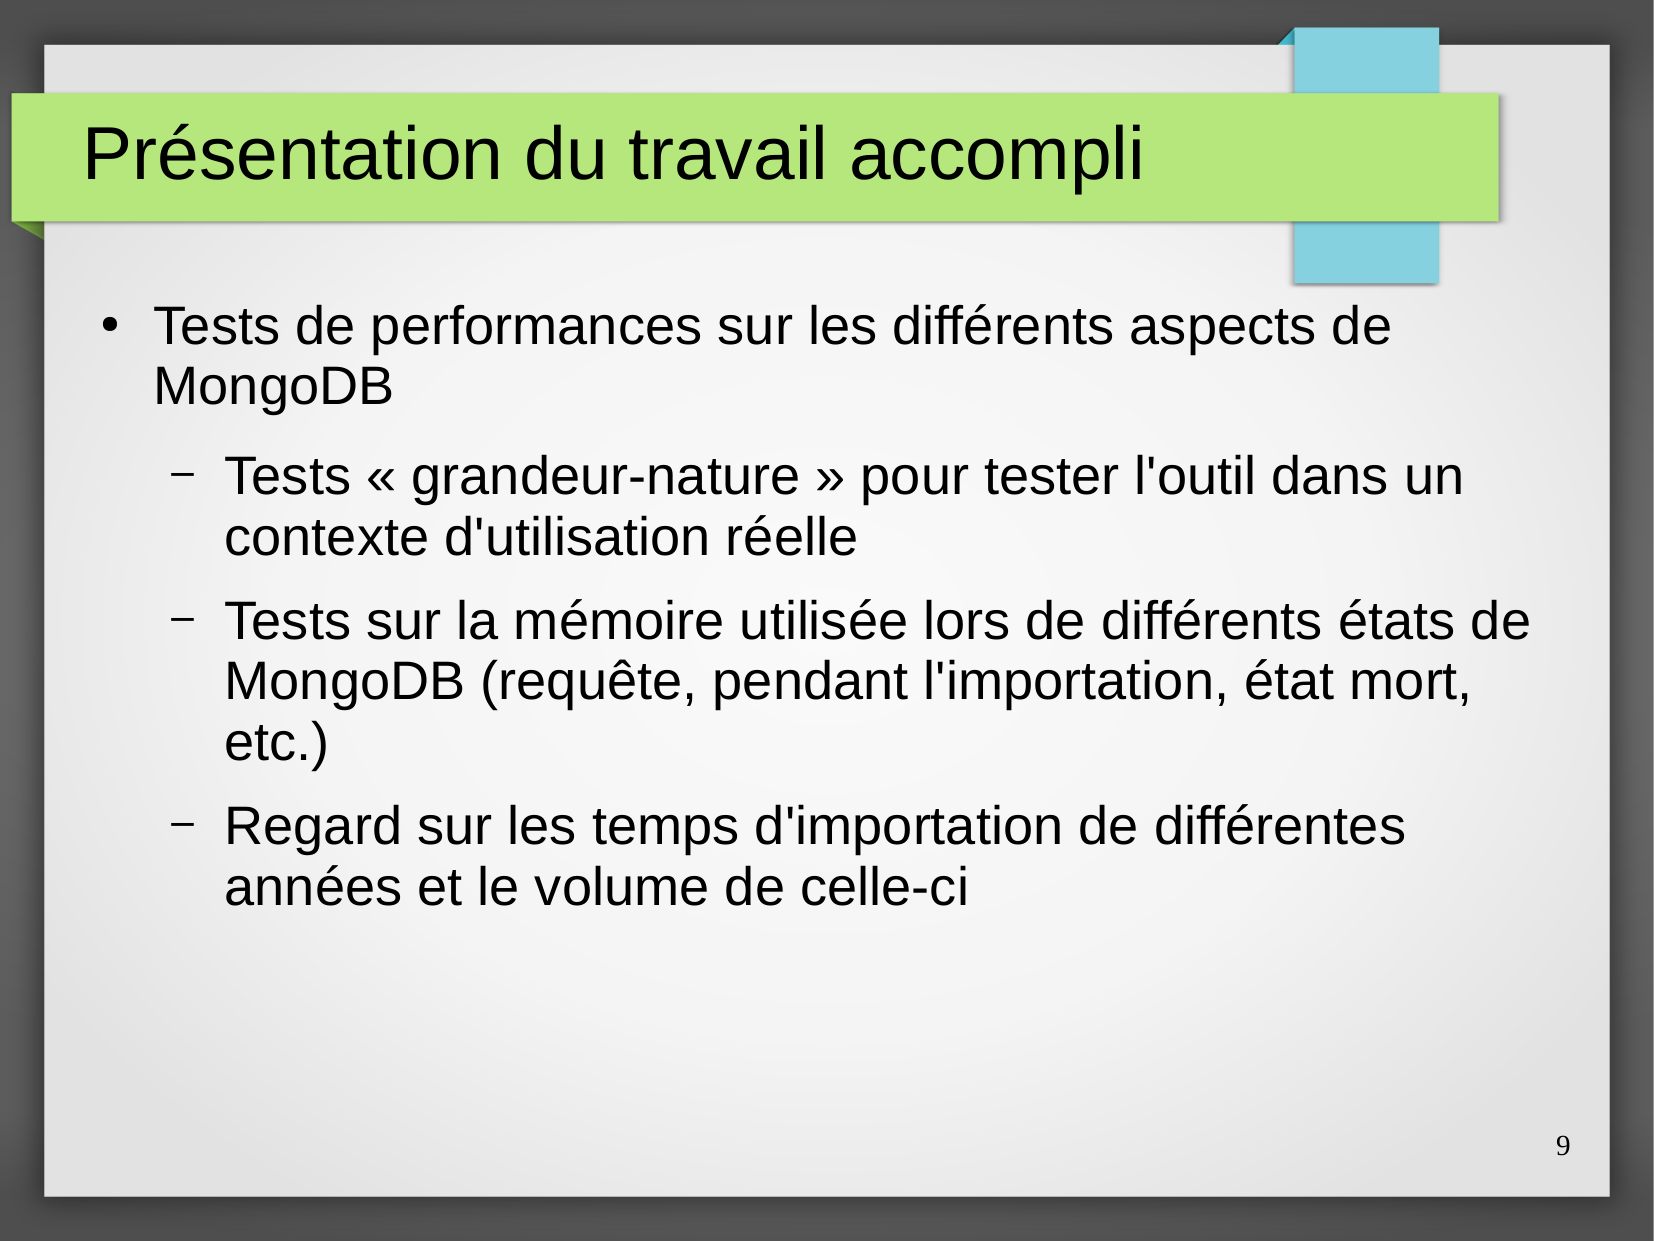

# Présentation du travail accompli
Tests de performances sur les différents aspects de MongoDB
Tests « grandeur-nature » pour tester l'outil dans un contexte d'utilisation réelle
Tests sur la mémoire utilisée lors de différents états de MongoDB (requête, pendant l'importation, état mort, etc.)
Regard sur les temps d'importation de différentes années et le volume de celle-ci
9